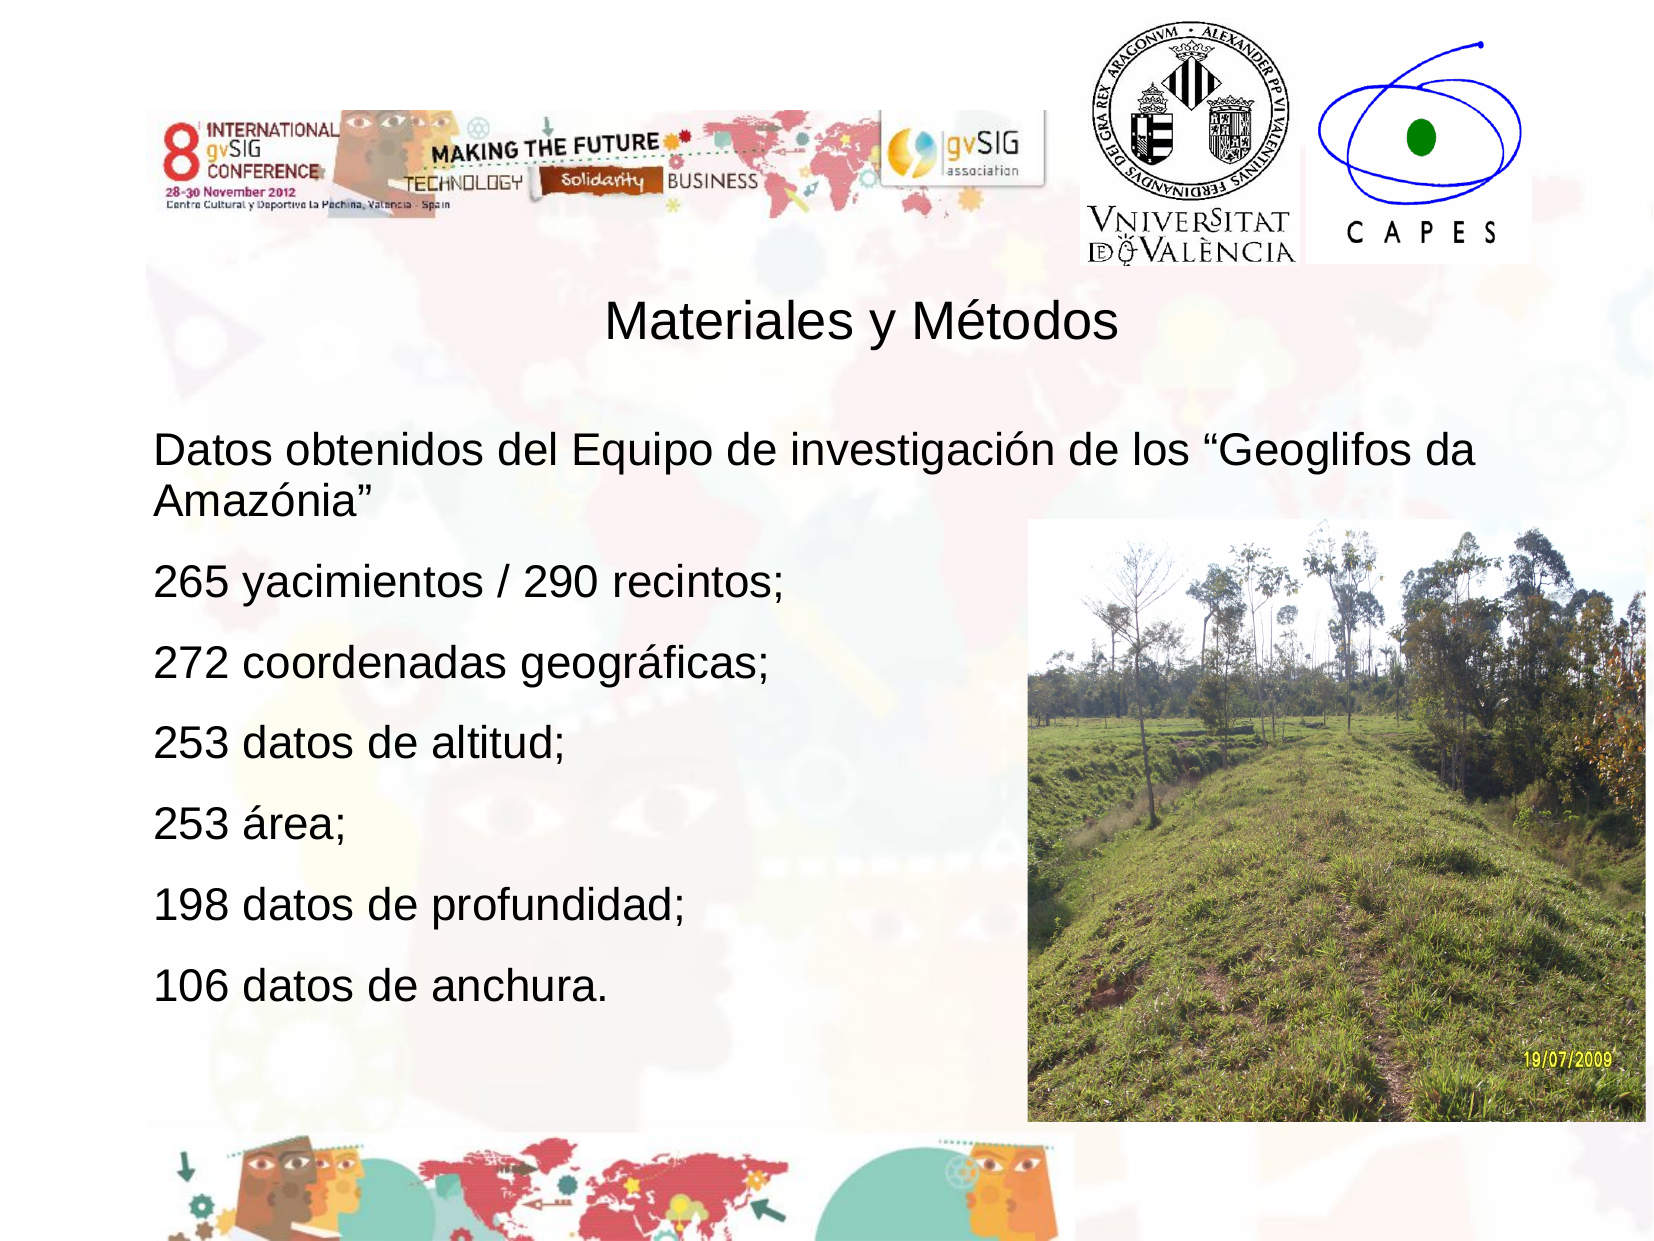

# Materiales y Métodos
Datos obtenidos del Equipo de investigación de los “Geoglifos da Amazónia”
265 yacimientos / 290 recintos;
272 coordenadas geográficas;
253 datos de altitud;
253 área;
198 datos de profundidad;
106 datos de anchura.